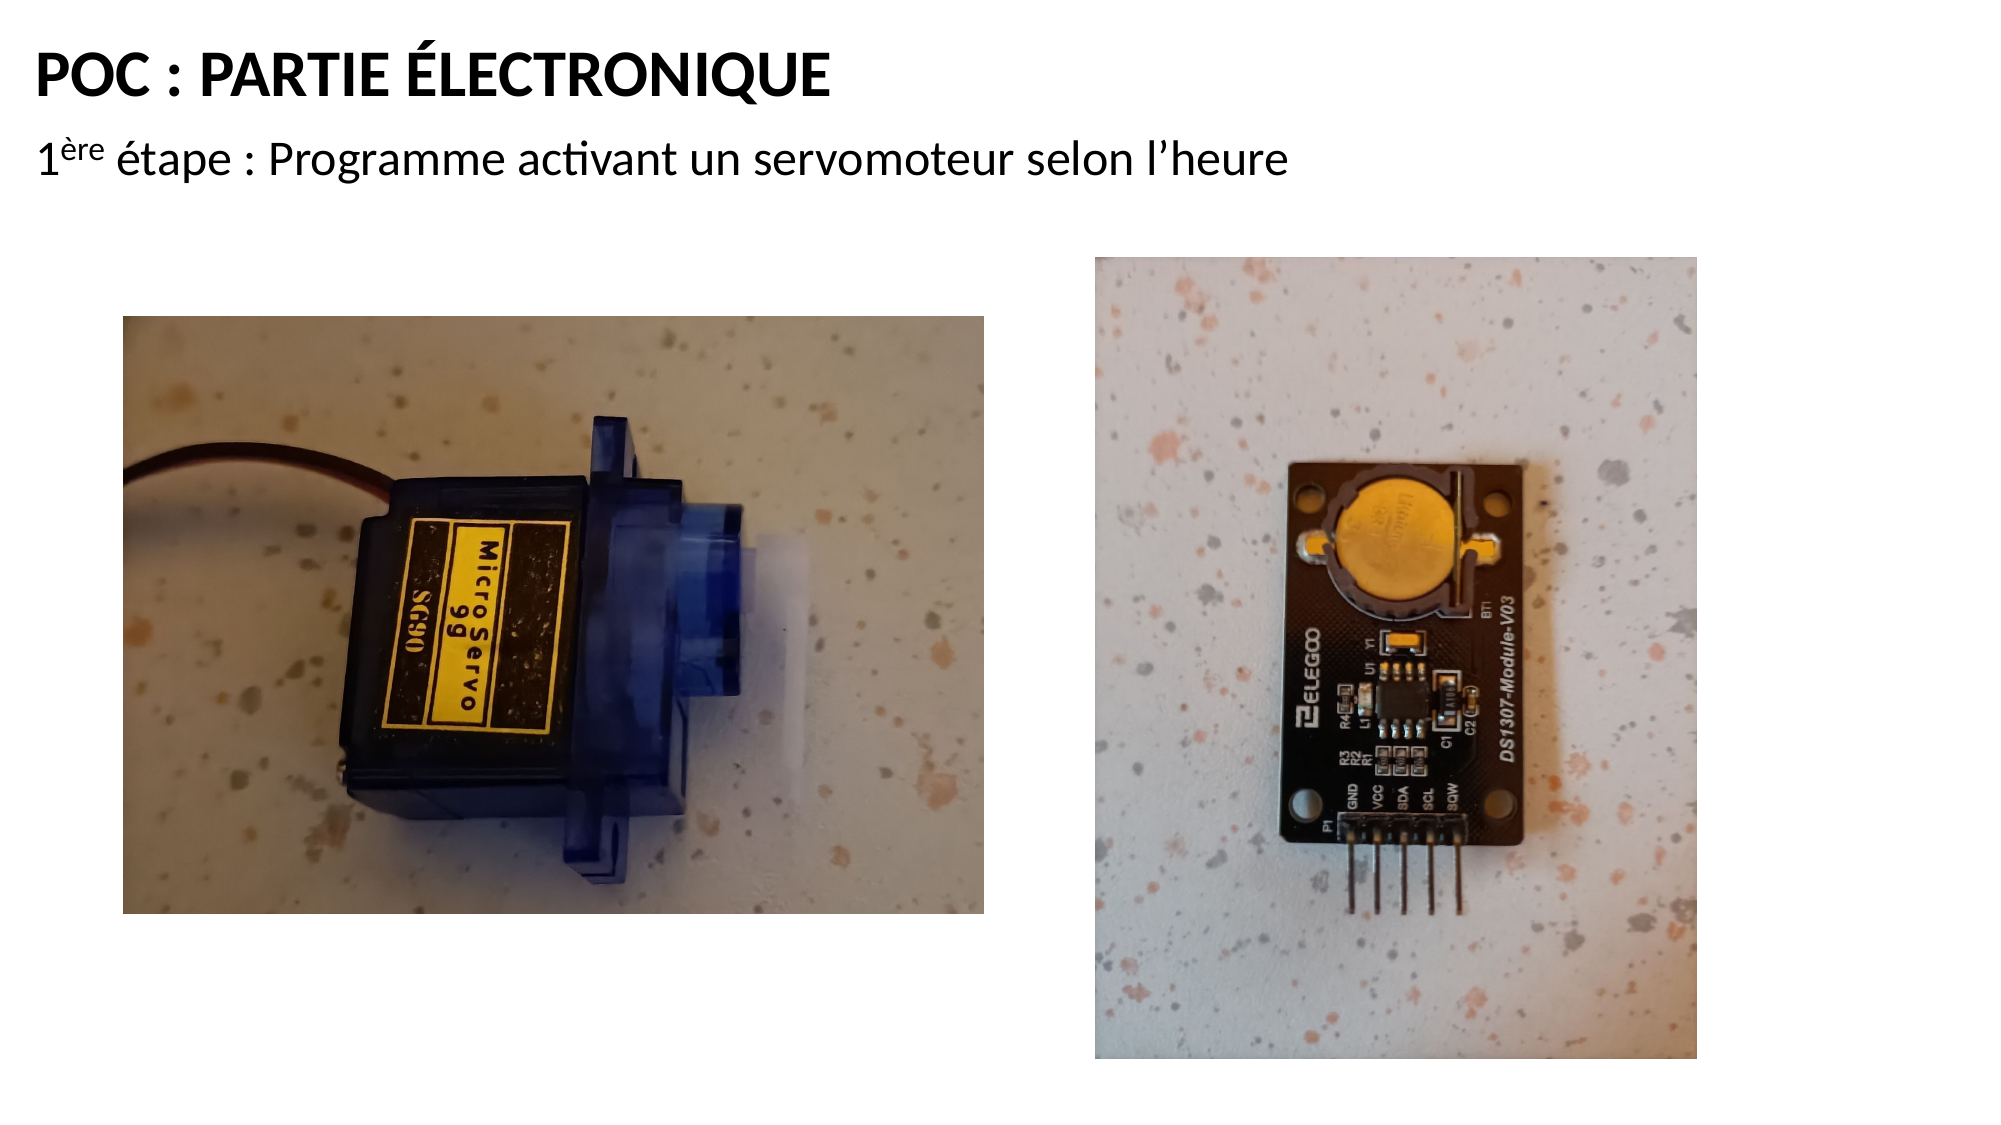

POC : PARTIE ÉLECTRONIQUE
1ère étape : Programme activant un servomoteur selon l’heure